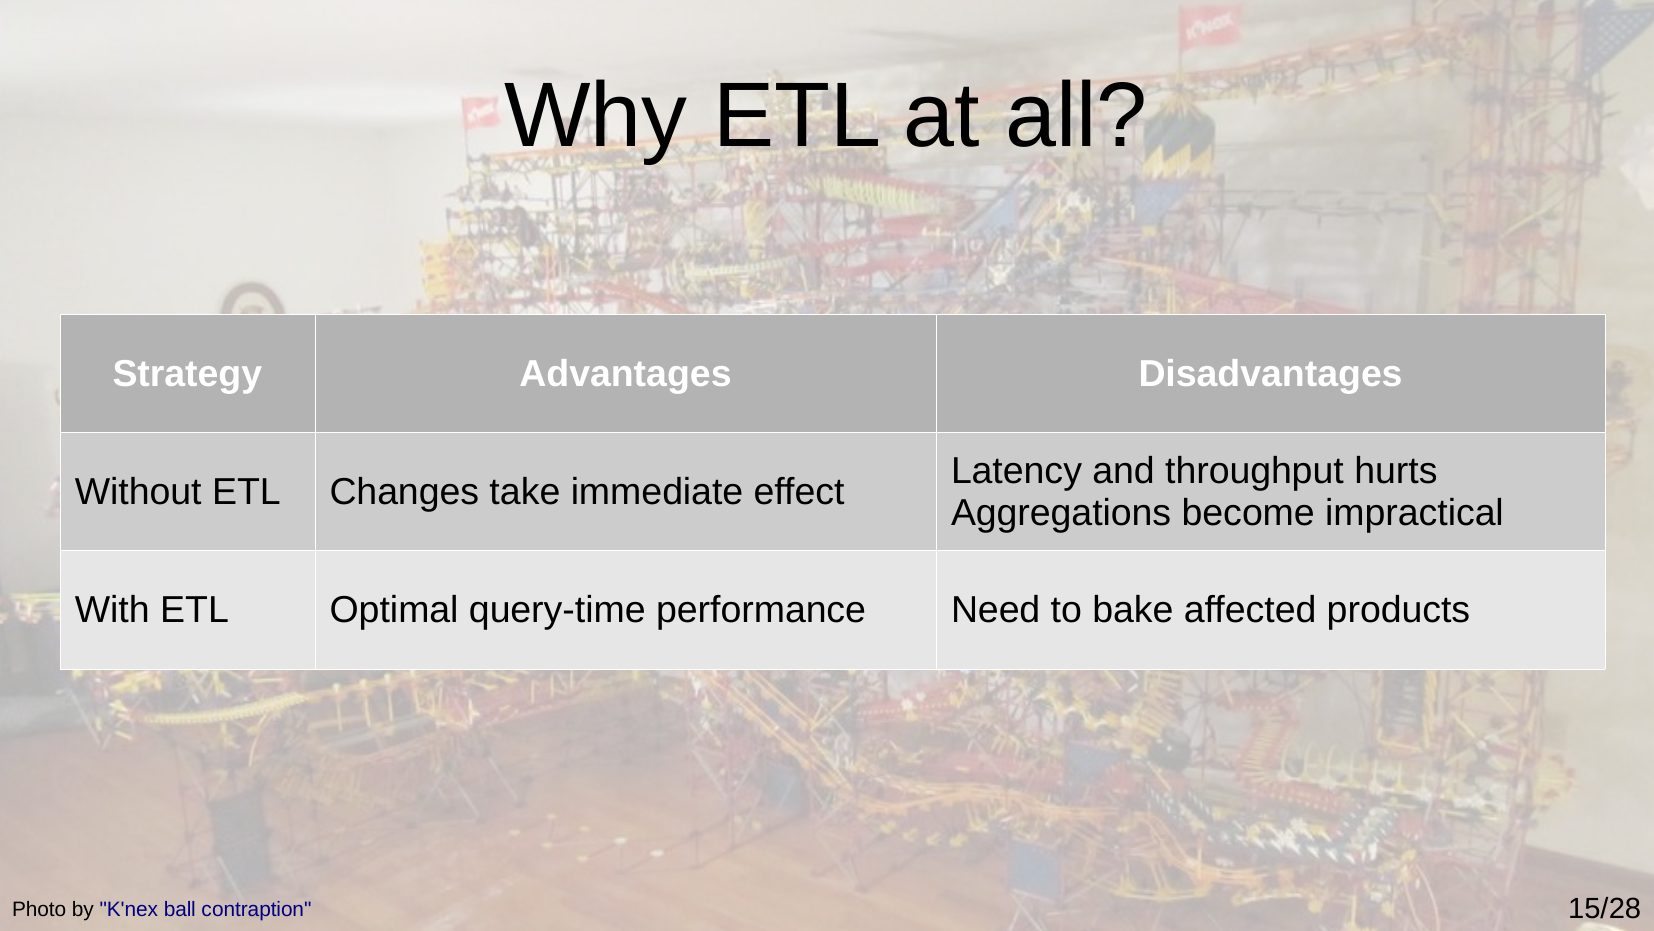

# Why ETL at all?
| Strategy | Advantages | Disadvantages |
| --- | --- | --- |
| Without ETL | Changes take immediate effect | Latency and throughput hurts Aggregations become impractical |
| With ETL | Optimal query-time performance | Need to bake affected products |
Photo by "K'nex ball contraption"